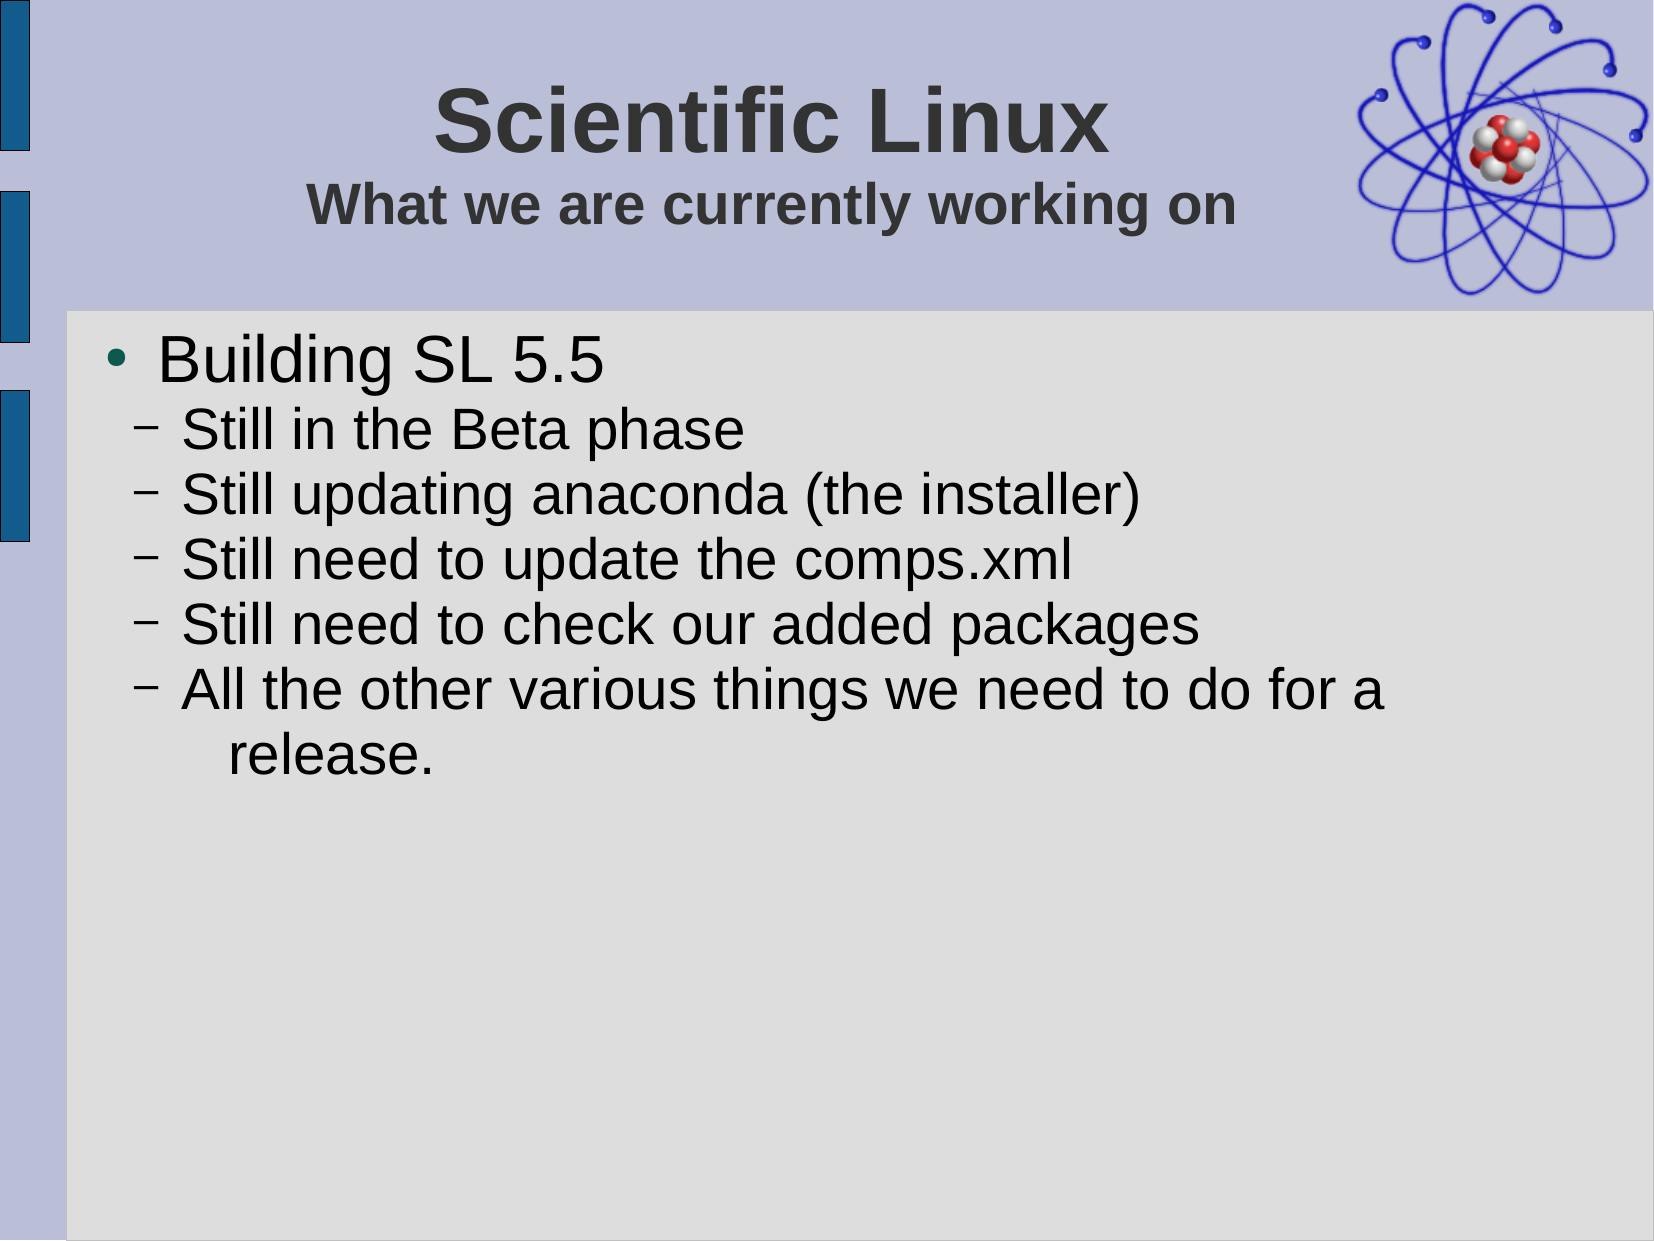

# Scientific Linux What we are currently working on
Building SL 5.5
Still in the Beta phase
Still updating anaconda (the installer)
Still need to update the comps.xml
Still need to check our added packages
All the other various things we need to do for a release.